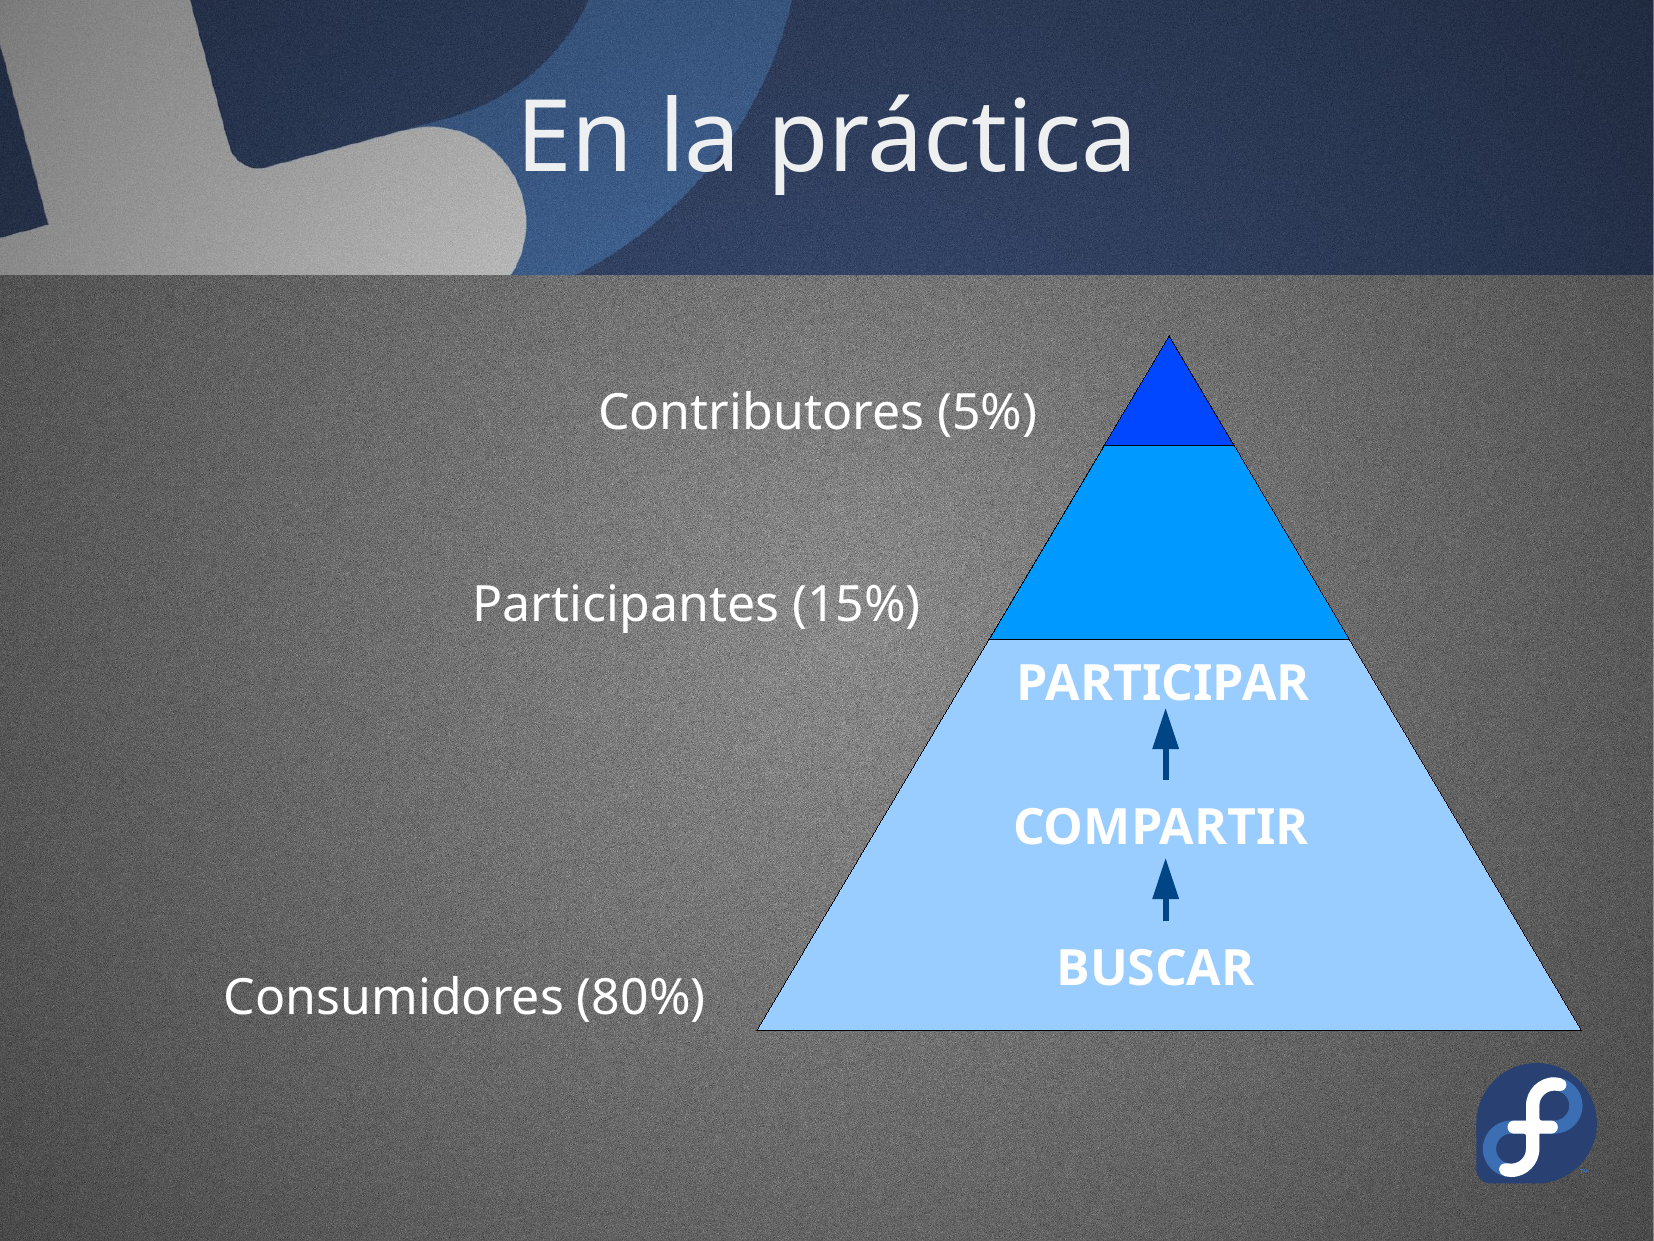

# En la práctica
Contributores (5%)
Participantes (15%)
PARTICIPAR
COMPARTIR
BUSCAR
Consumidores (80%)